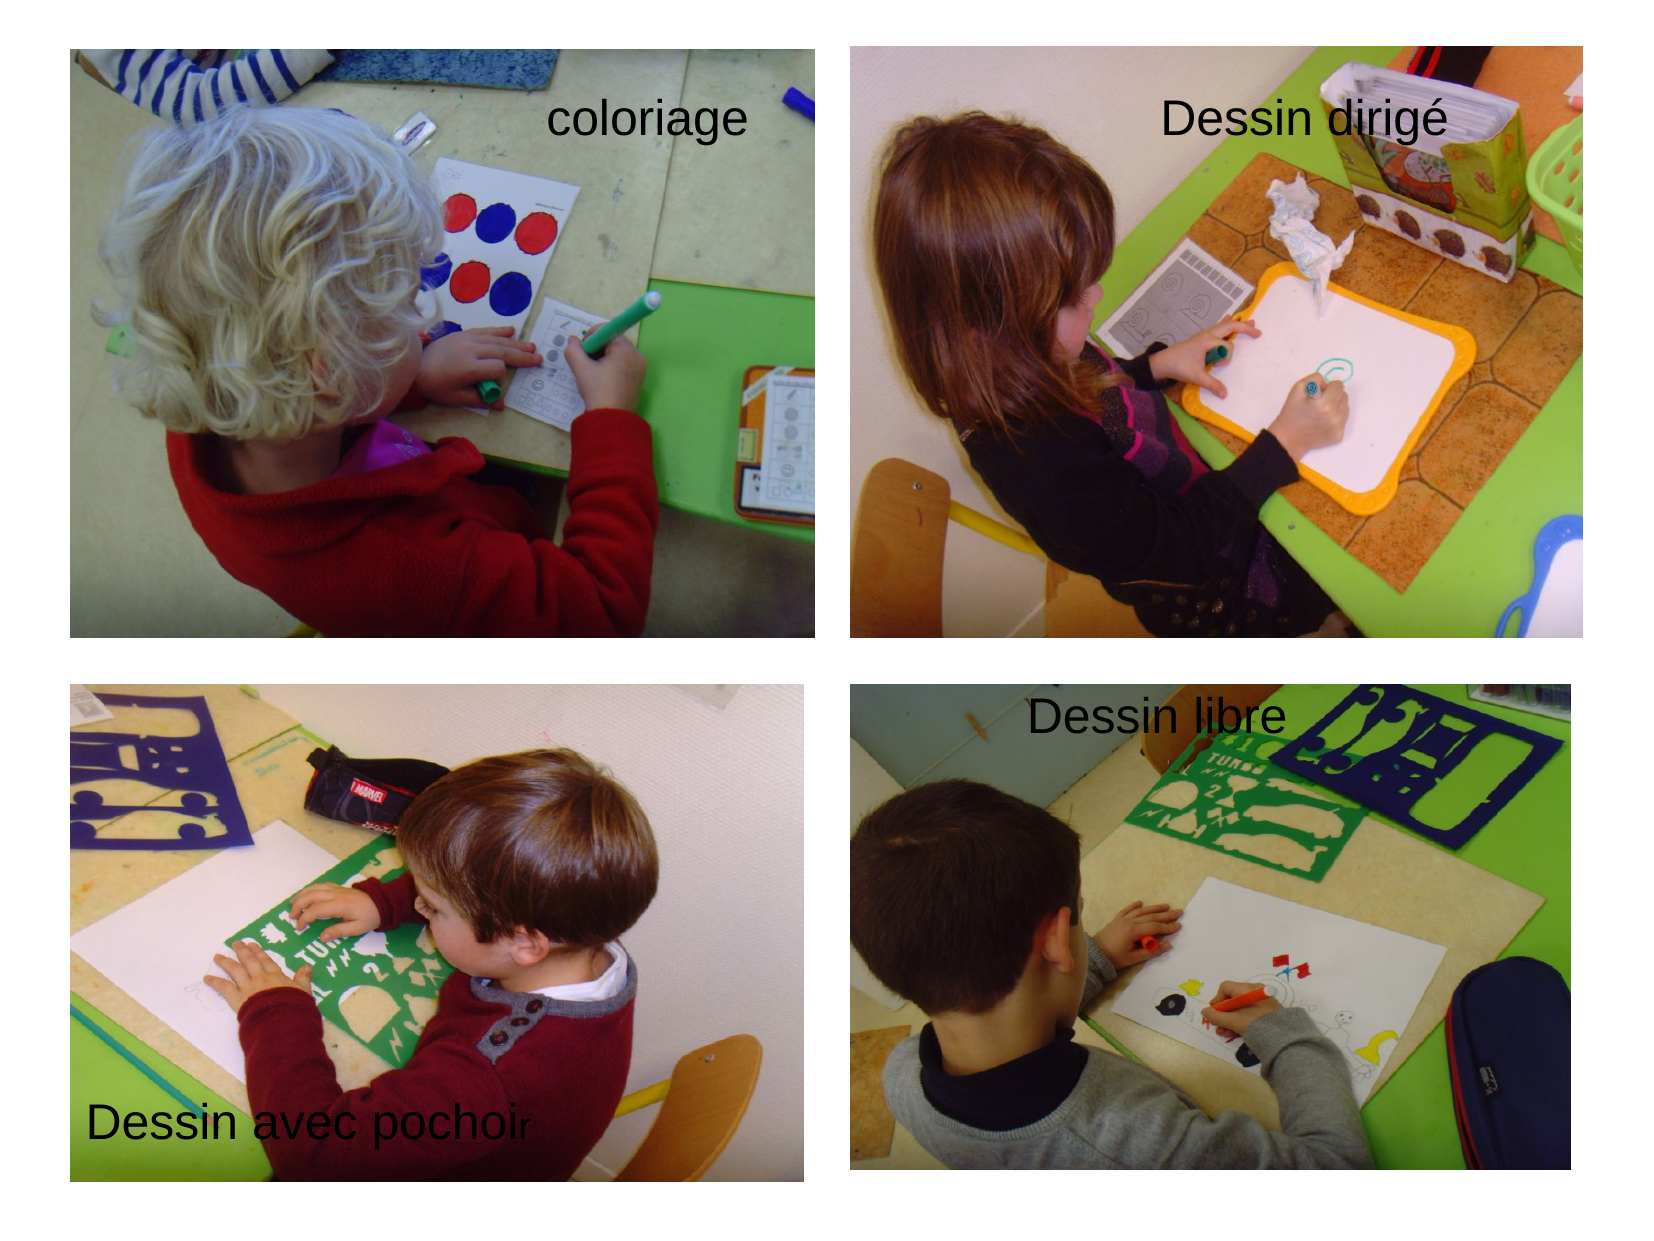

#
coloriage
Dessin dirigé
Dessin libre
Dessin avec pochoir